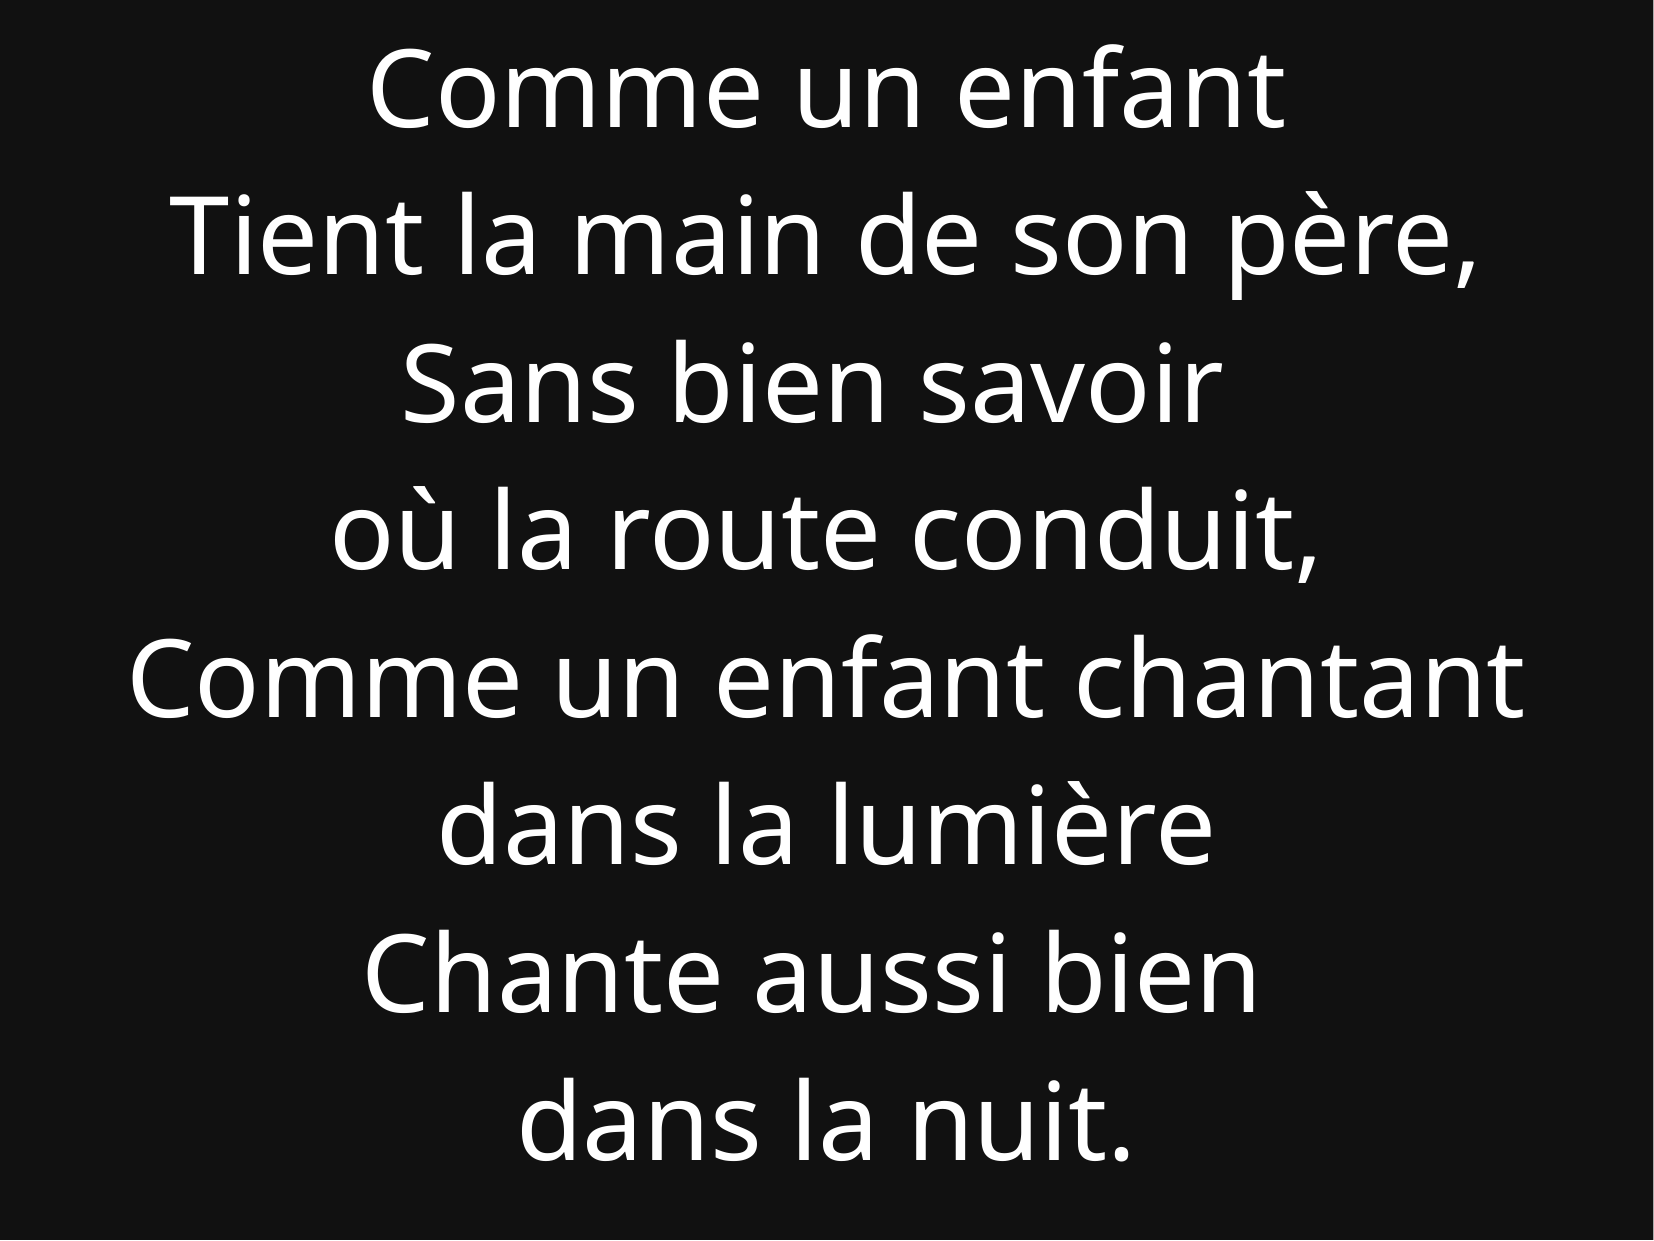

# Comme un enfant
Tient la main de son père,
Sans bien savoir
où la route conduit,
Comme un enfant chantant dans la lumière
Chante aussi bien
dans la nuit.